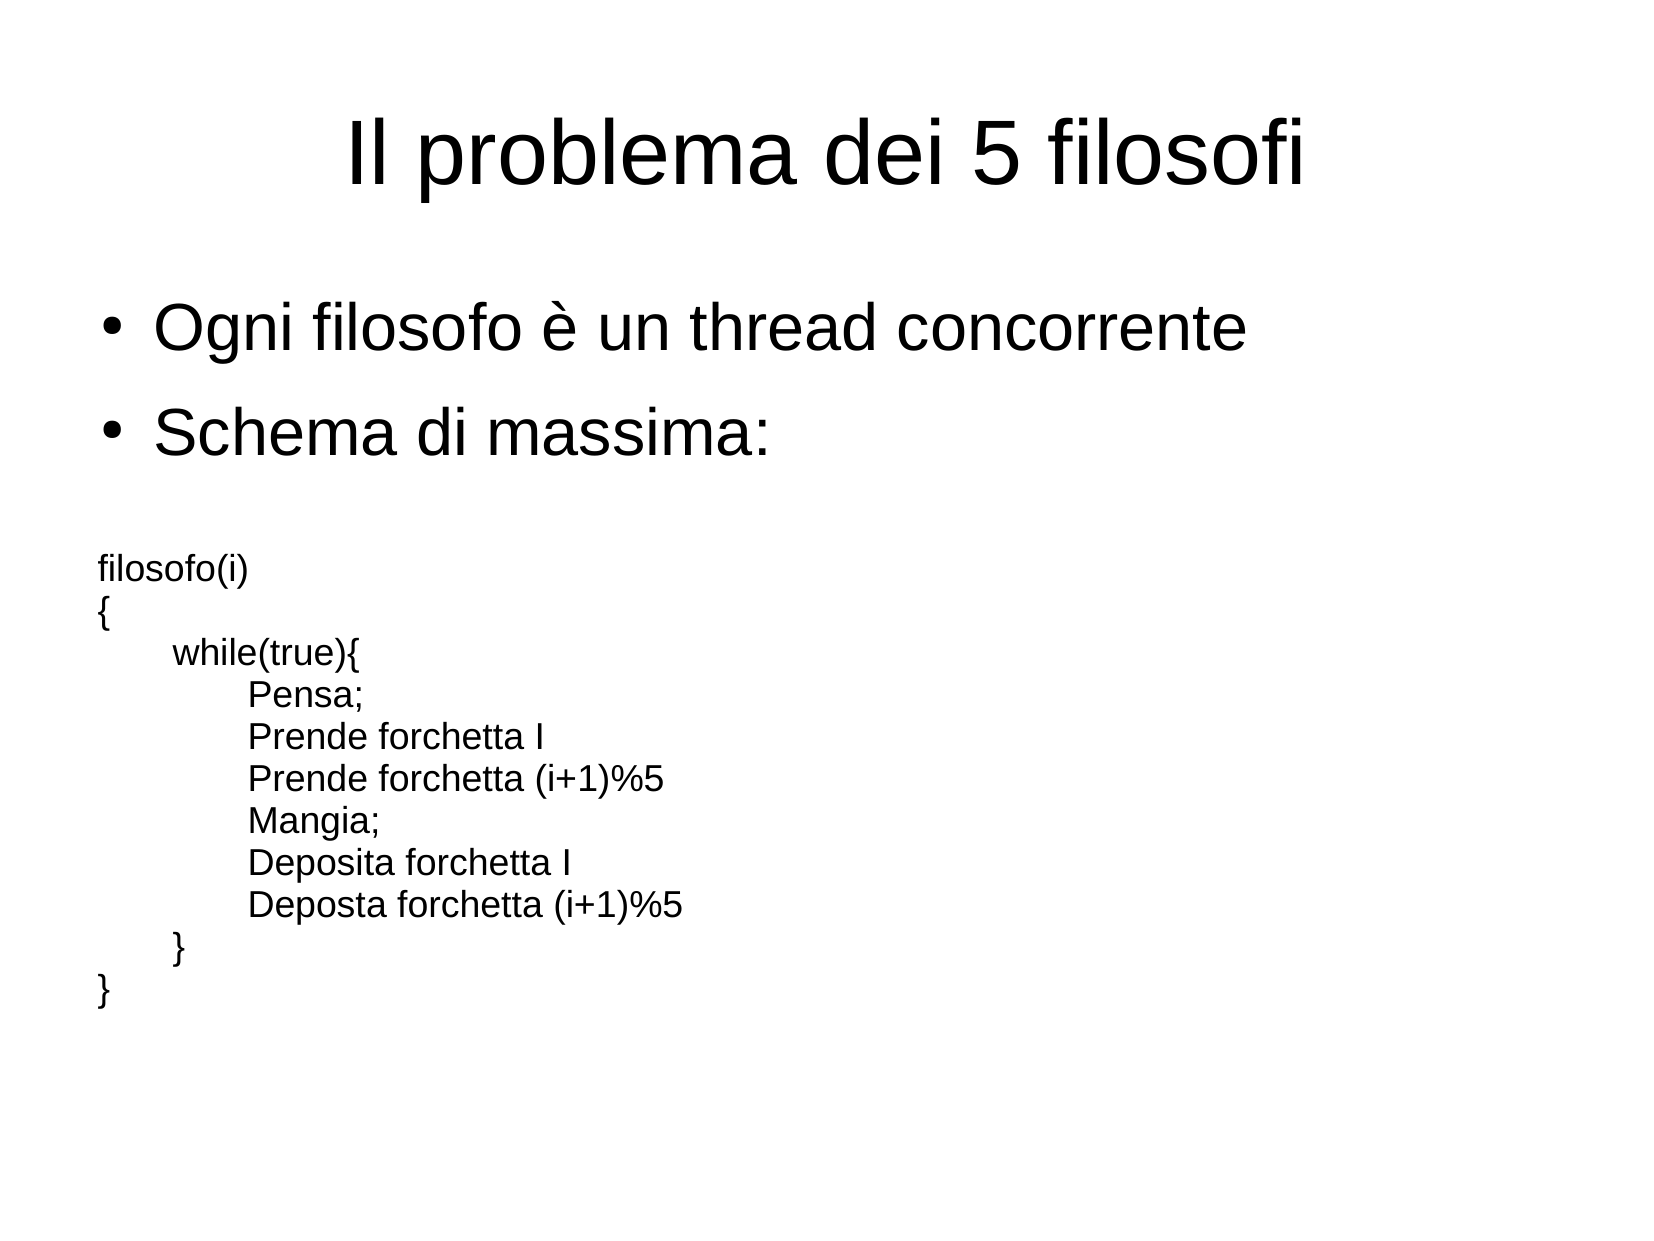

# Il problema dei 5 filosofi
Ogni filosofo è un thread concorrente
Schema di massima:
filosofo(i)
{
	while(true){
		Pensa;
		Prende forchetta I
		Prende forchetta (i+1)%5
		Mangia;
		Deposita forchetta I
		Deposta forchetta (i+1)%5
	}
}